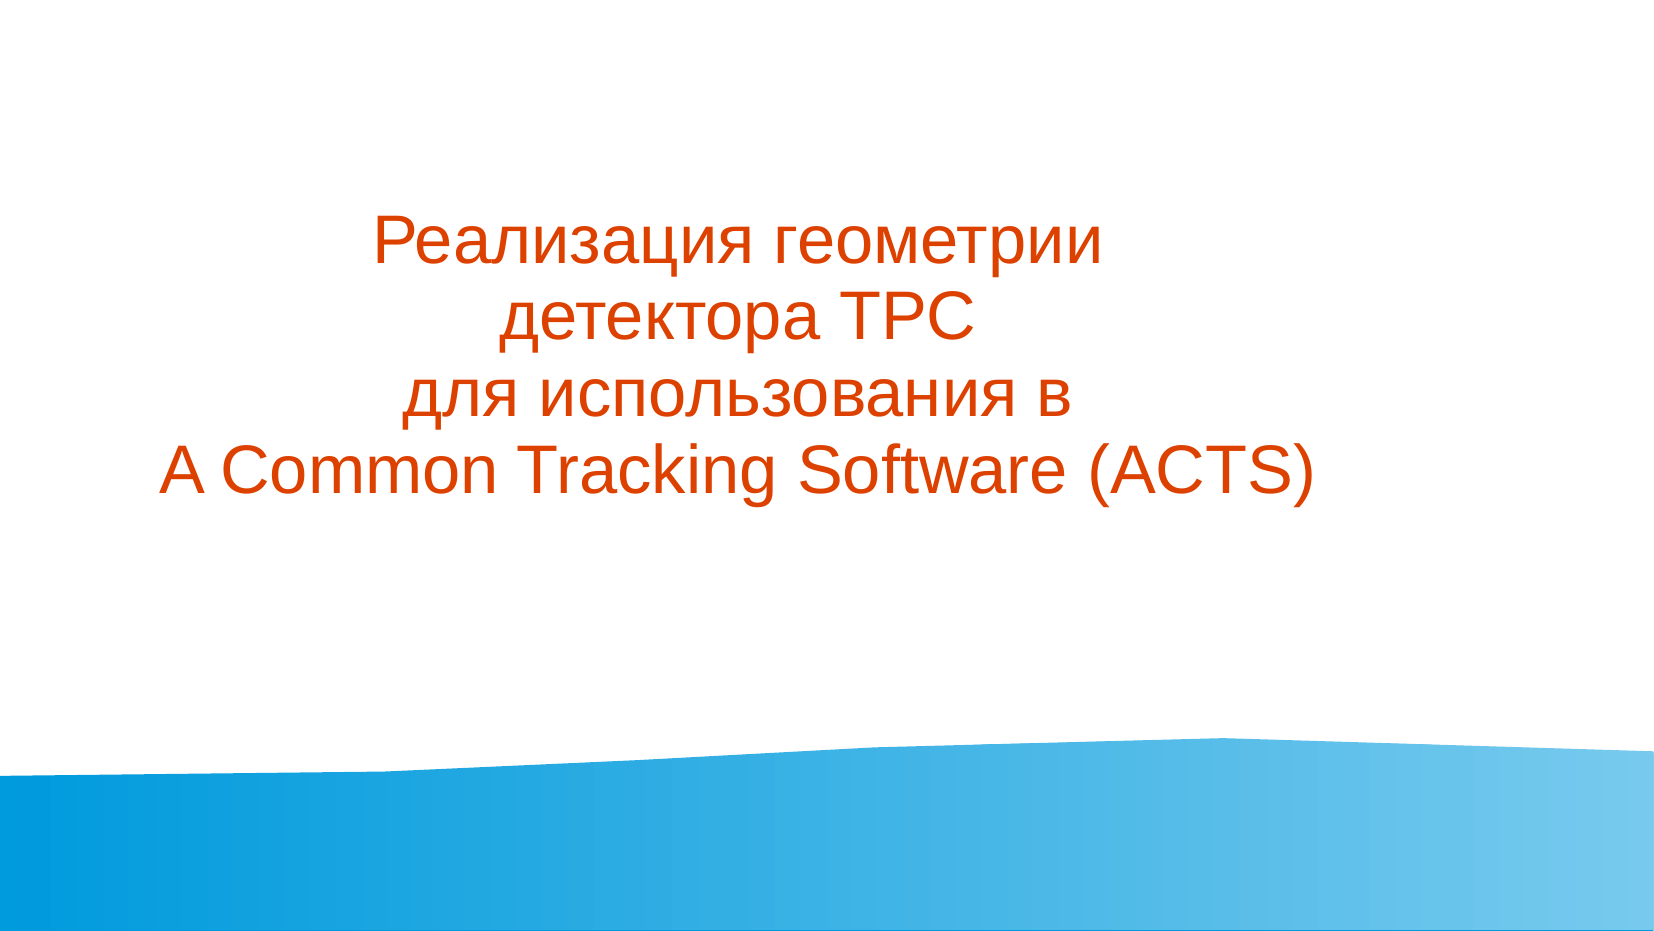

# Реализация геометрии детектора TPC для использования в A Common Tracking Software (ACTS)